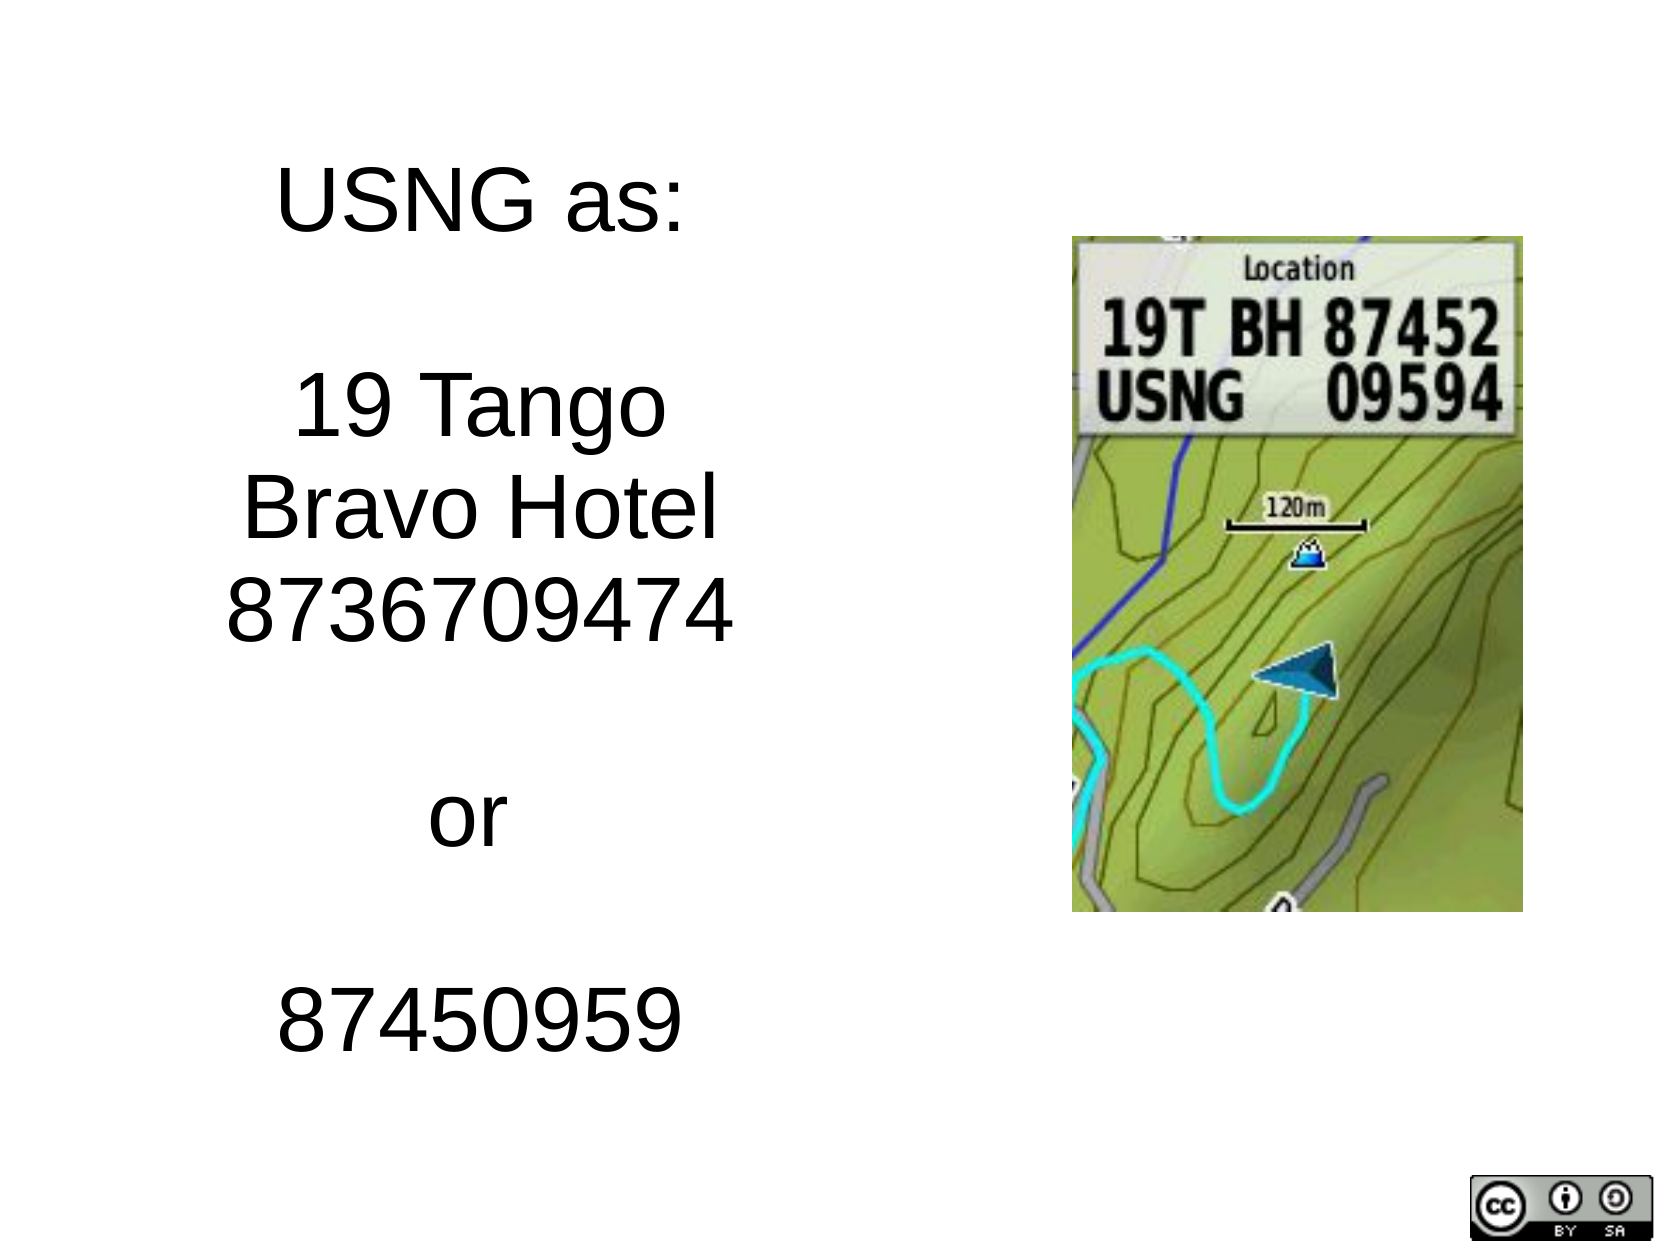

# USNG as: 19 Tango Bravo Hotel 8736709474 or 87450959